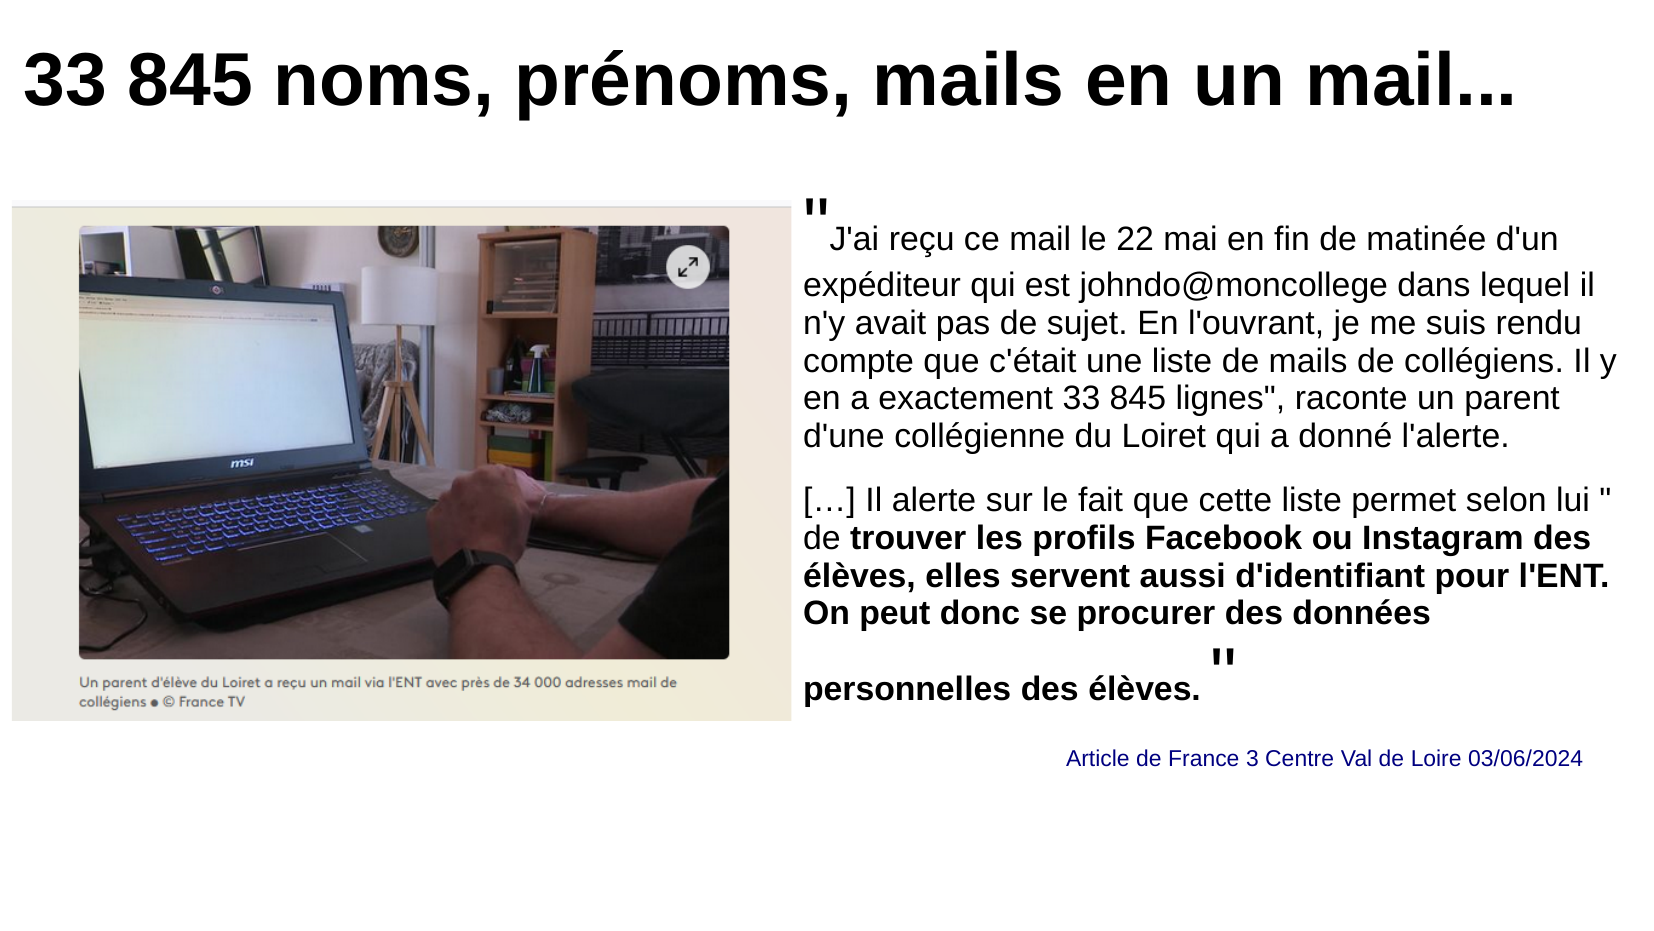

# 33 845 noms, prénoms, mails en un mail...
"J'ai reçu ce mail le 22 mai en fin de matinée d'un expéditeur qui est johndo@moncollege dans lequel il n'y avait pas de sujet. En l'ouvrant, je me suis rendu compte que c'était une liste de mails de collégiens. Il y en a exactement 33 845 lignes", raconte un parent d'une collégienne du Loiret qui a donné l'alerte.
[…] Il alerte sur le fait que cette liste permet selon lui " de trouver les profils Facebook ou Instagram des élèves, elles servent aussi d'identifiant pour l'ENT. On peut donc se procurer des données personnelles des élèves. "
Article de France 3 Centre Val de Loire 03/06/2024